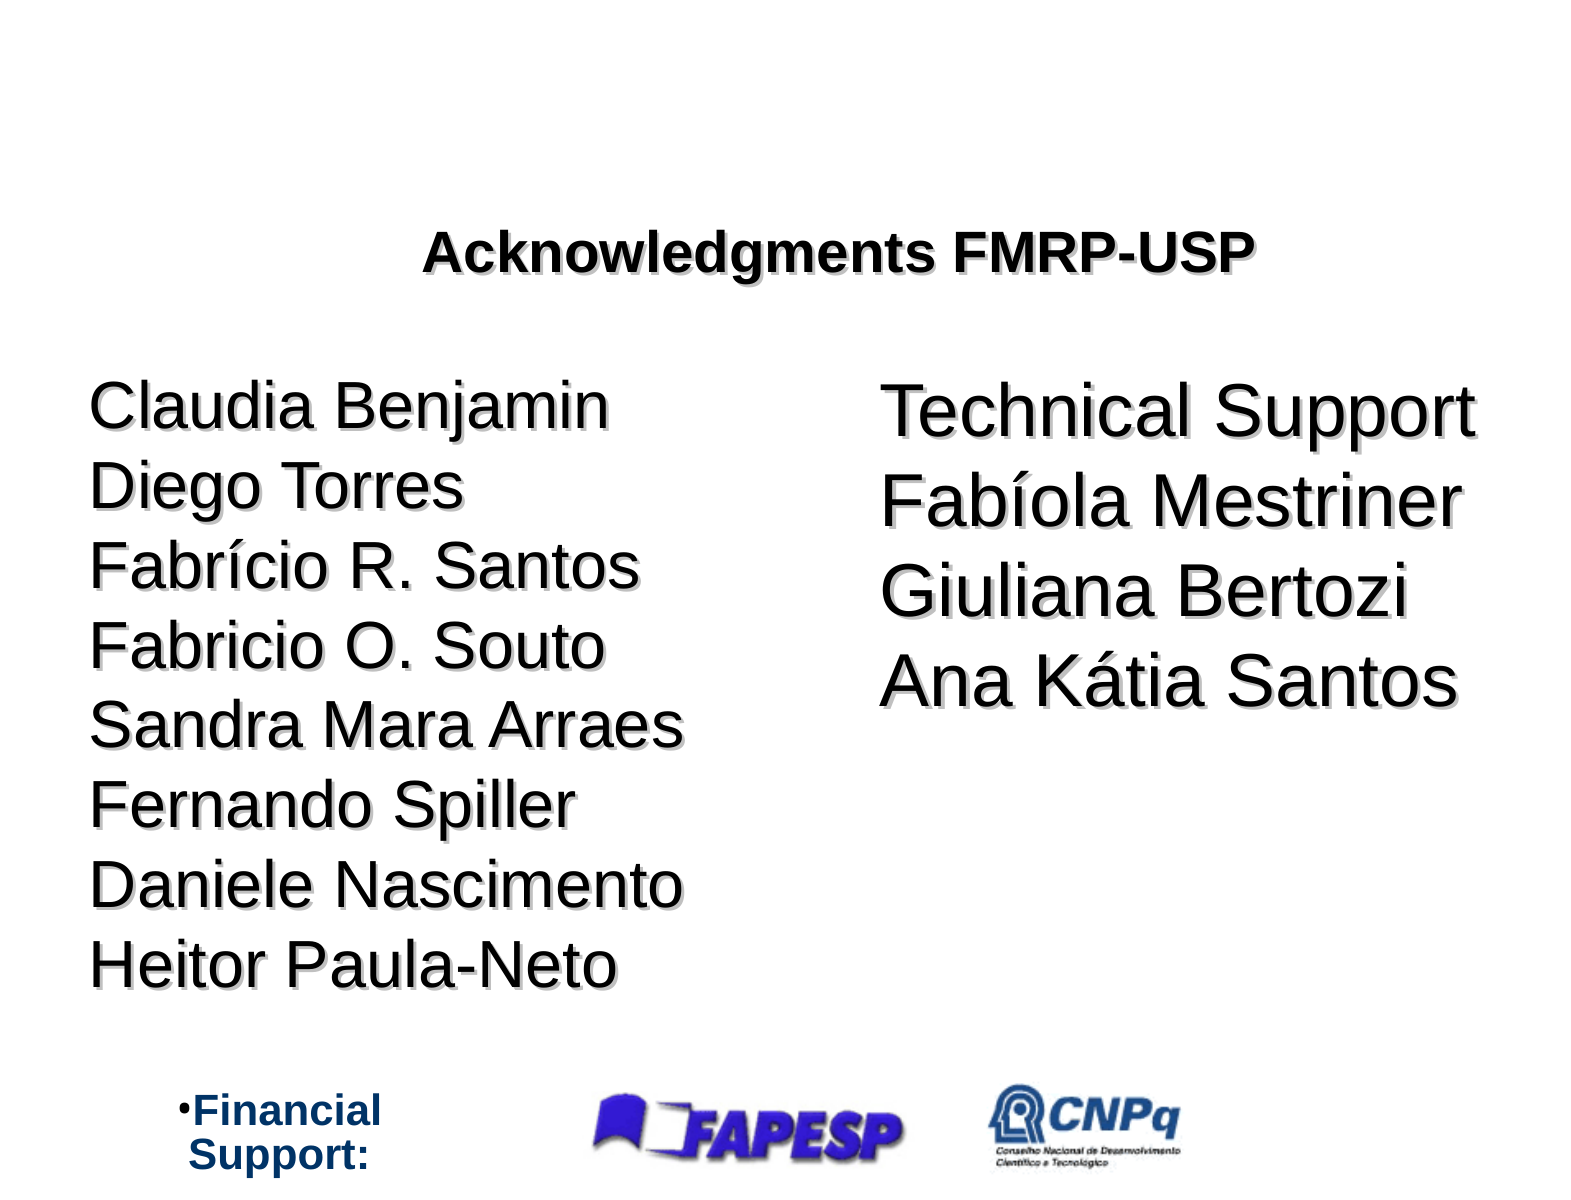

Acknowledgments FMRP-USP
Claudia Benjamin
Diego Torres
Fabrício R. Santos
Fabricio O. Souto
Sandra Mara Arraes
Fernando Spiller
Daniele Nascimento
Heitor Paula-Neto
Technical Support
Fabíola Mestriner
Giuliana Bertozi
Ana Kátia Santos
Financial Support: